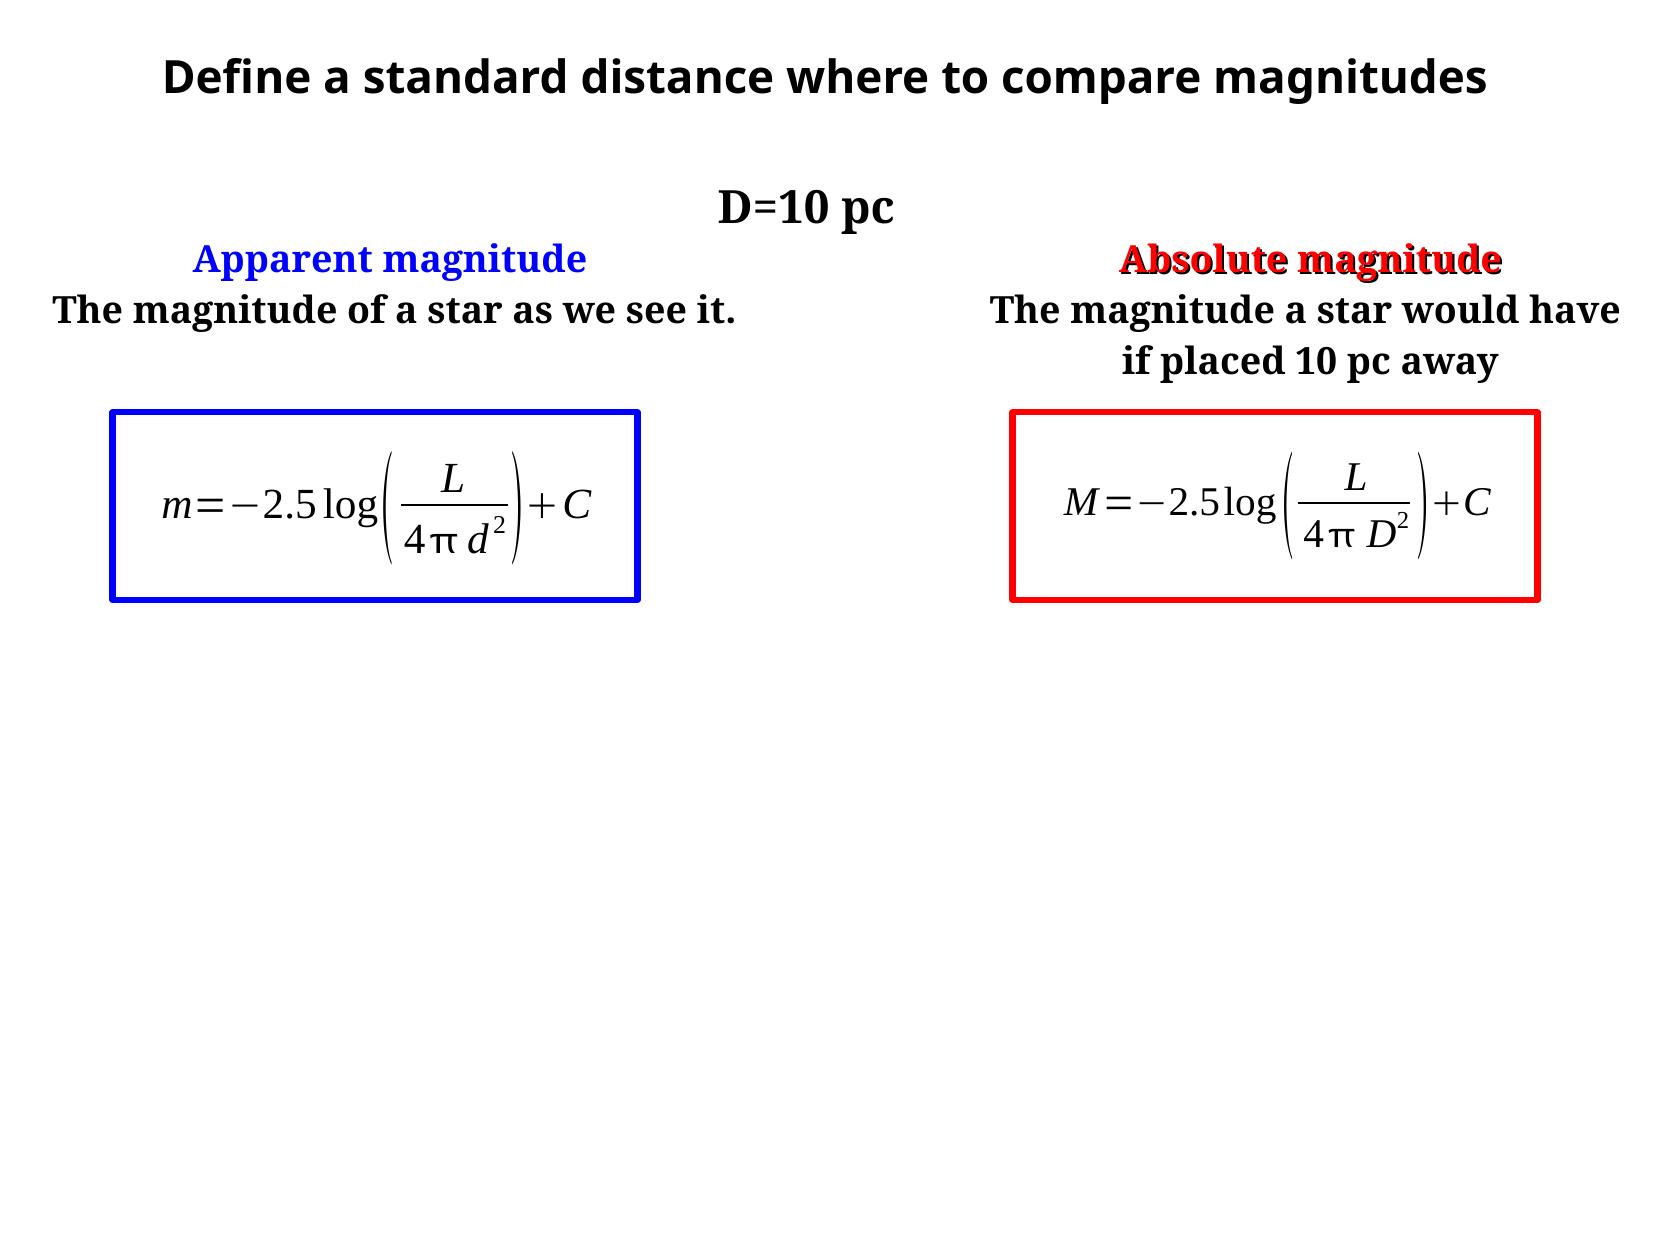

Define a standard distance where to compare magnitudes
D=10 pc
Apparent magnitude
The magnitude of a star as we see it.
Absolute magnitude
The magnitude a star would have
if placed 10 pc away